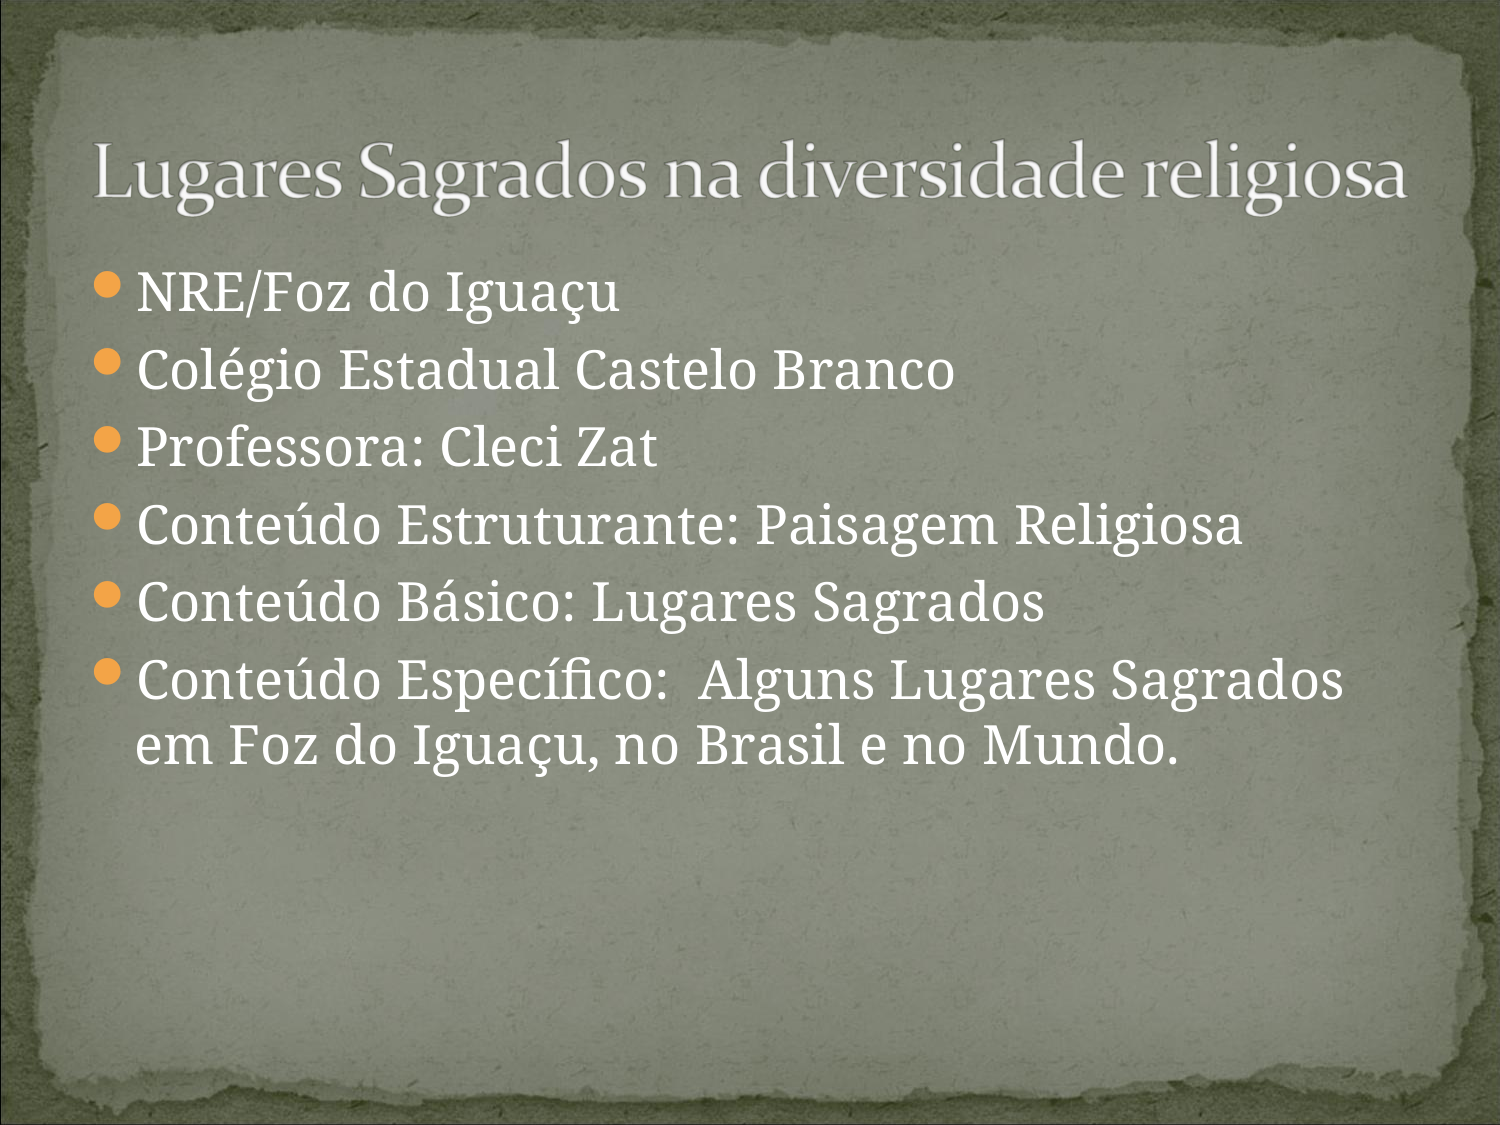

# NRE/Foz do Iguaçu
Colégio Estadual Castelo Branco
Professora: Cleci Zat
Conteúdo Estruturante: Paisagem Religiosa
Conteúdo Básico: Lugares Sagrados
Conteúdo Específico: Alguns Lugares Sagrados em Foz do Iguaçu, no Brasil e no Mundo.